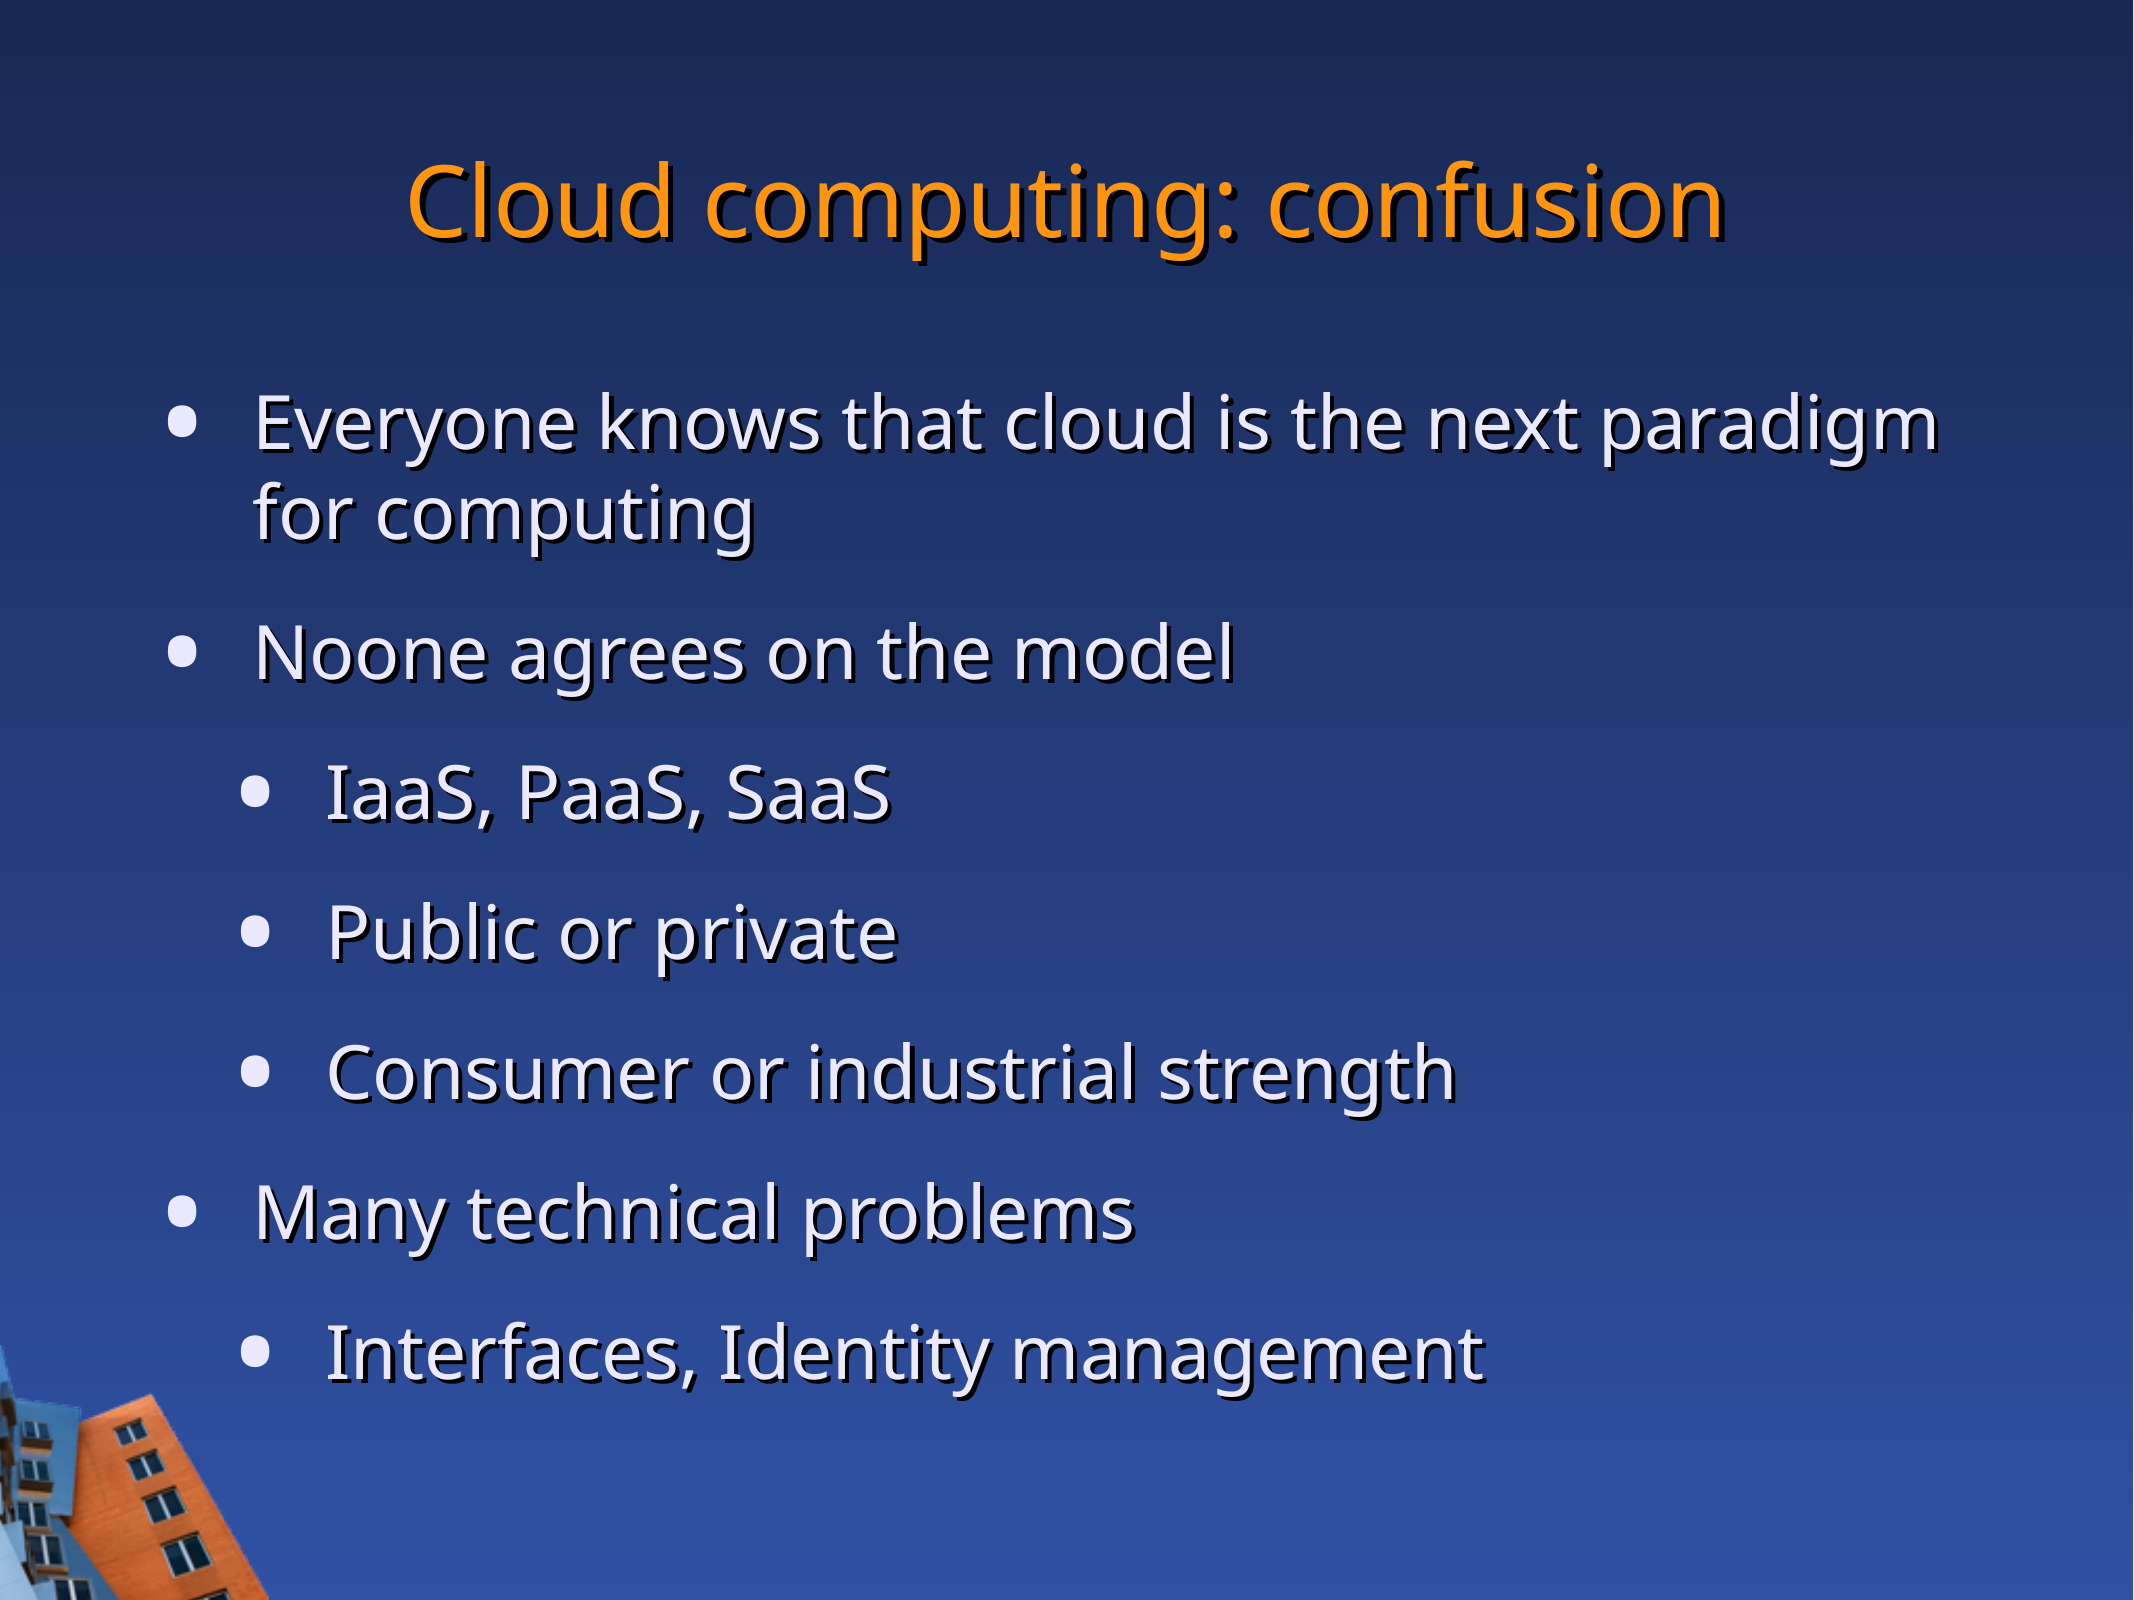

# Cloud computing: confusion
Everyone knows that cloud is the next paradigm for computing
Noone agrees on the model
IaaS, PaaS, SaaS
Public or private
Consumer or industrial strength
Many technical problems
Interfaces, Identity management